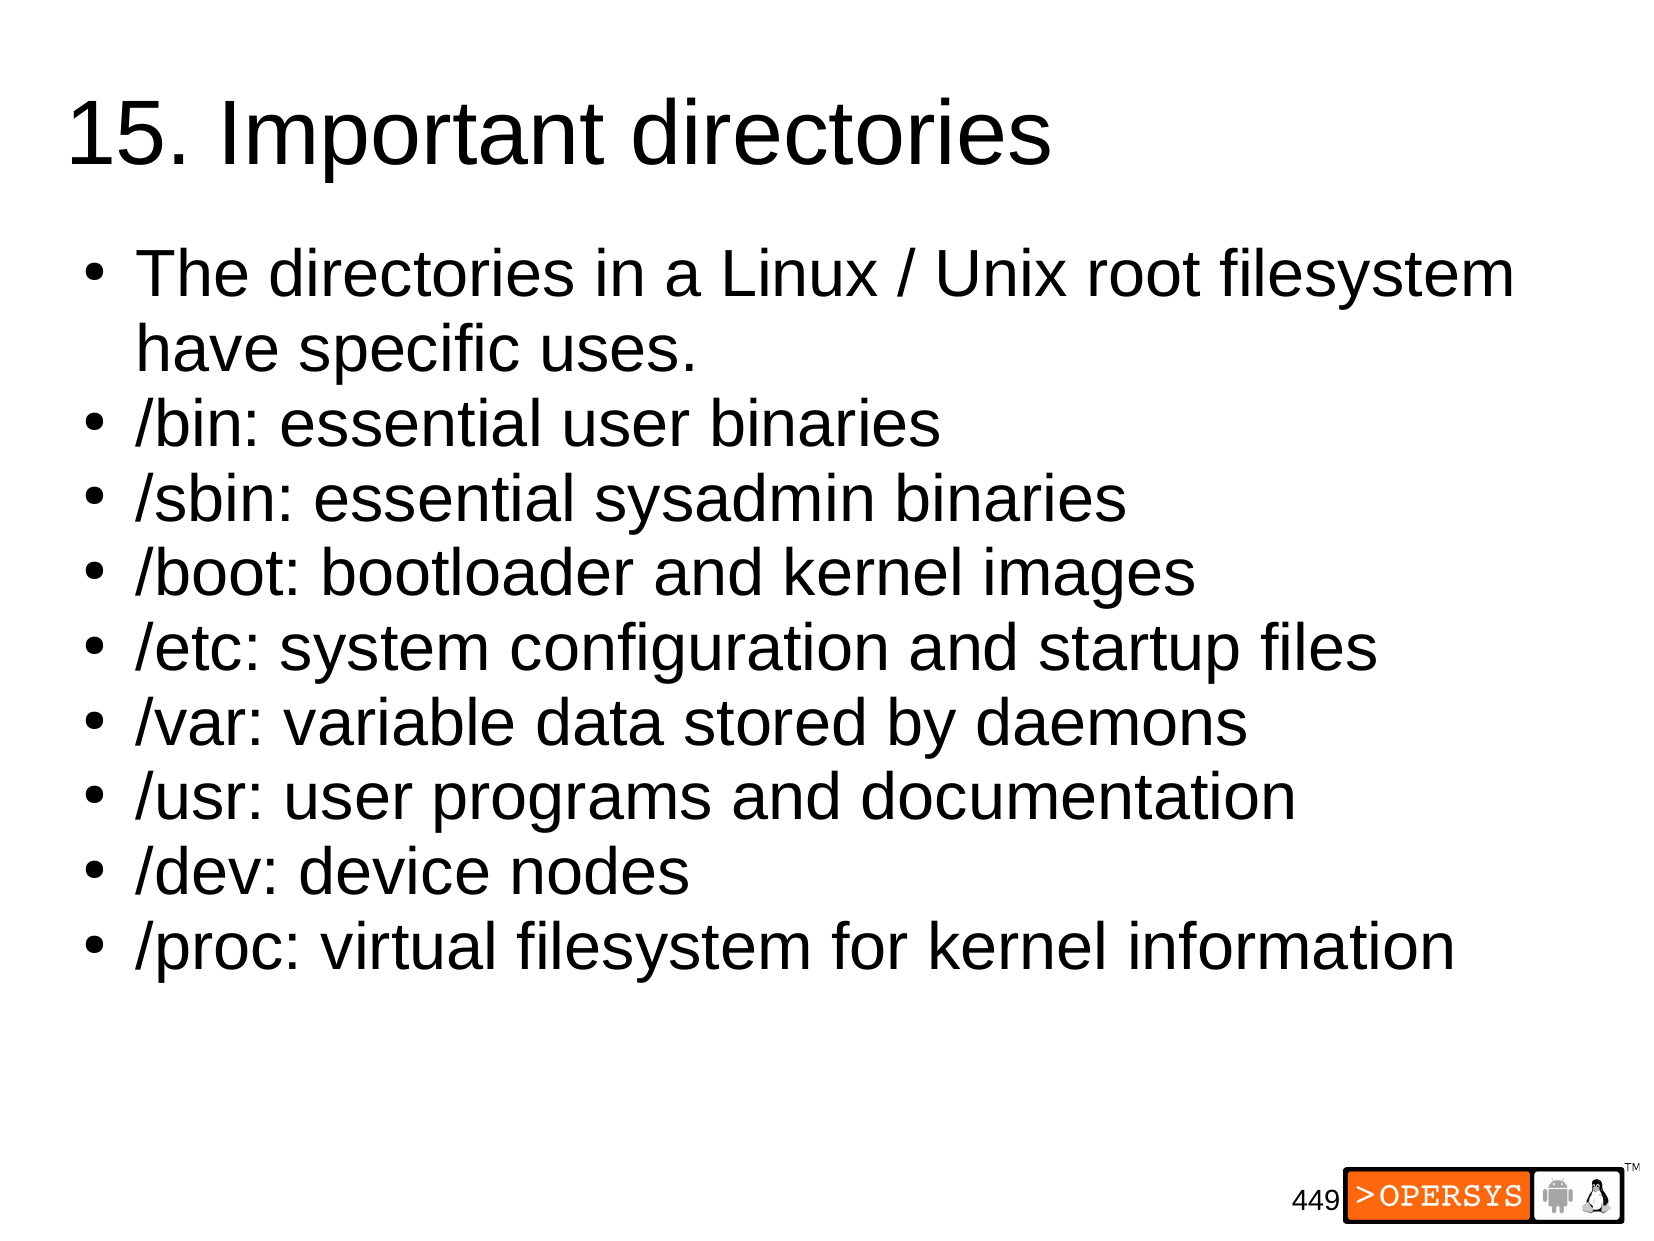

# 15. Important directories
The directories in a Linux / Unix root filesystem have specific uses.
/bin: essential user binaries
/sbin: essential sysadmin binaries
/boot: bootloader and kernel images
/etc: system configuration and startup files
/var: variable data stored by daemons
/usr: user programs and documentation
/dev: device nodes
/proc: virtual filesystem for kernel information